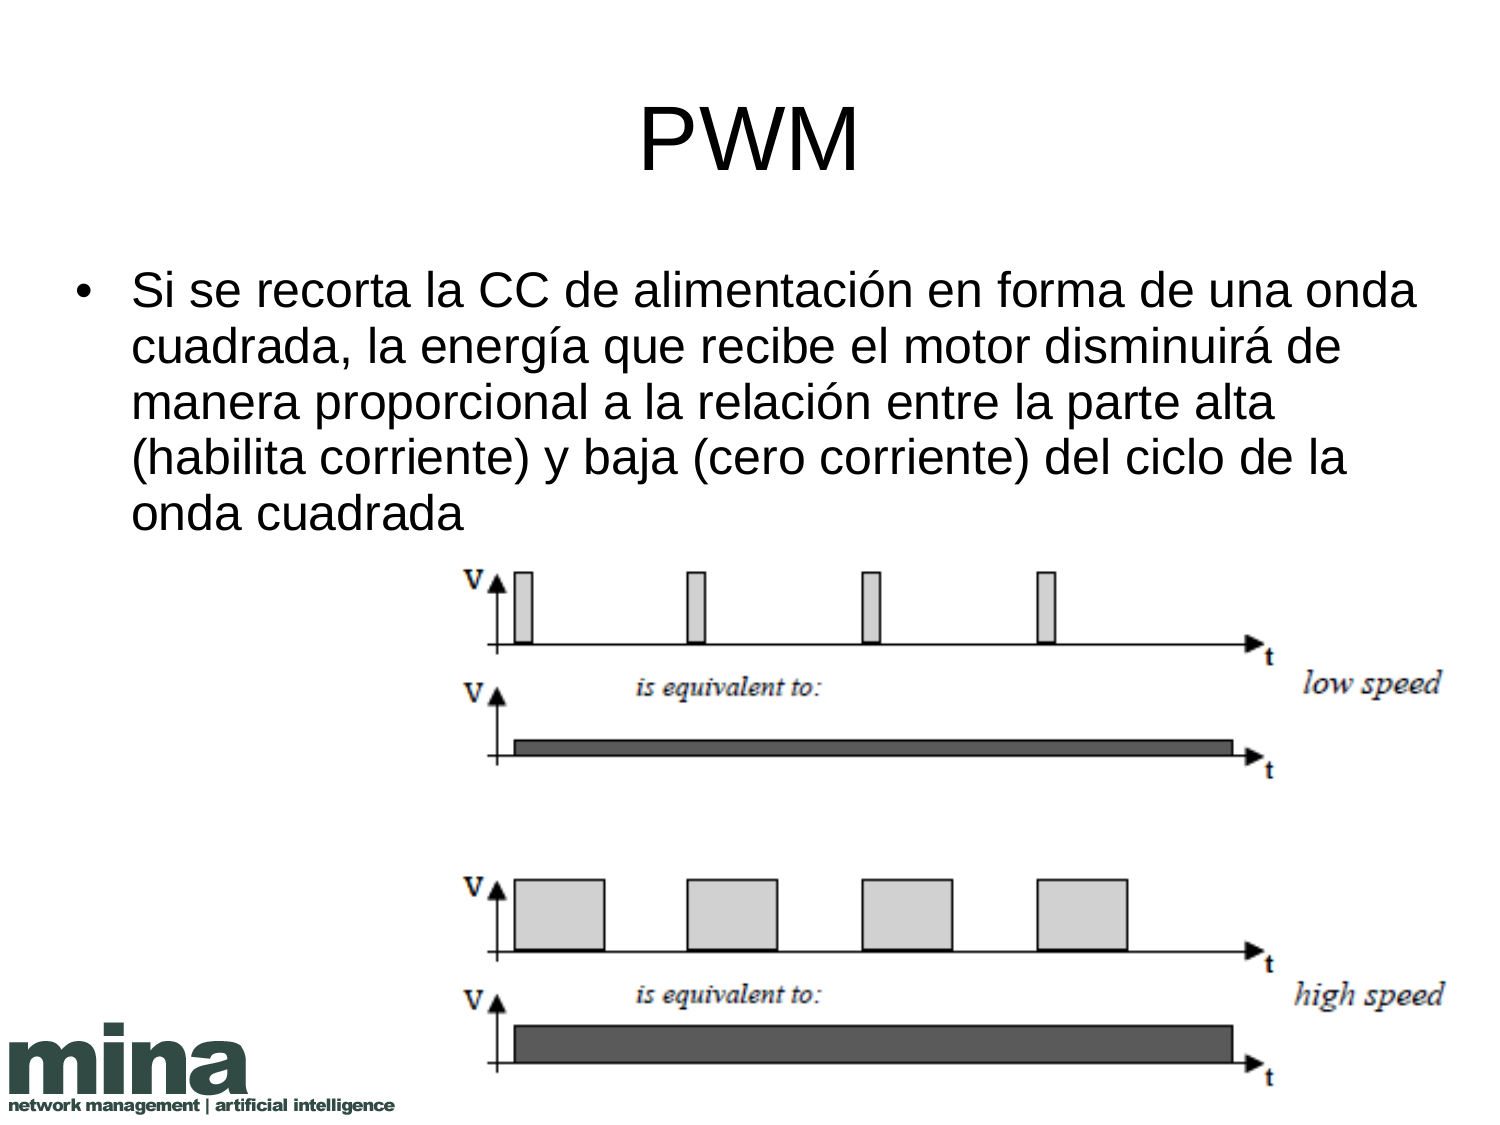

# PWM
Si se recorta la CC de alimentación en forma de una onda cuadrada, la energía que recibe el motor disminuirá de manera proporcional a la relación entre la parte alta (habilita corriente) y baja (cero corriente) del ciclo de la onda cuadrada